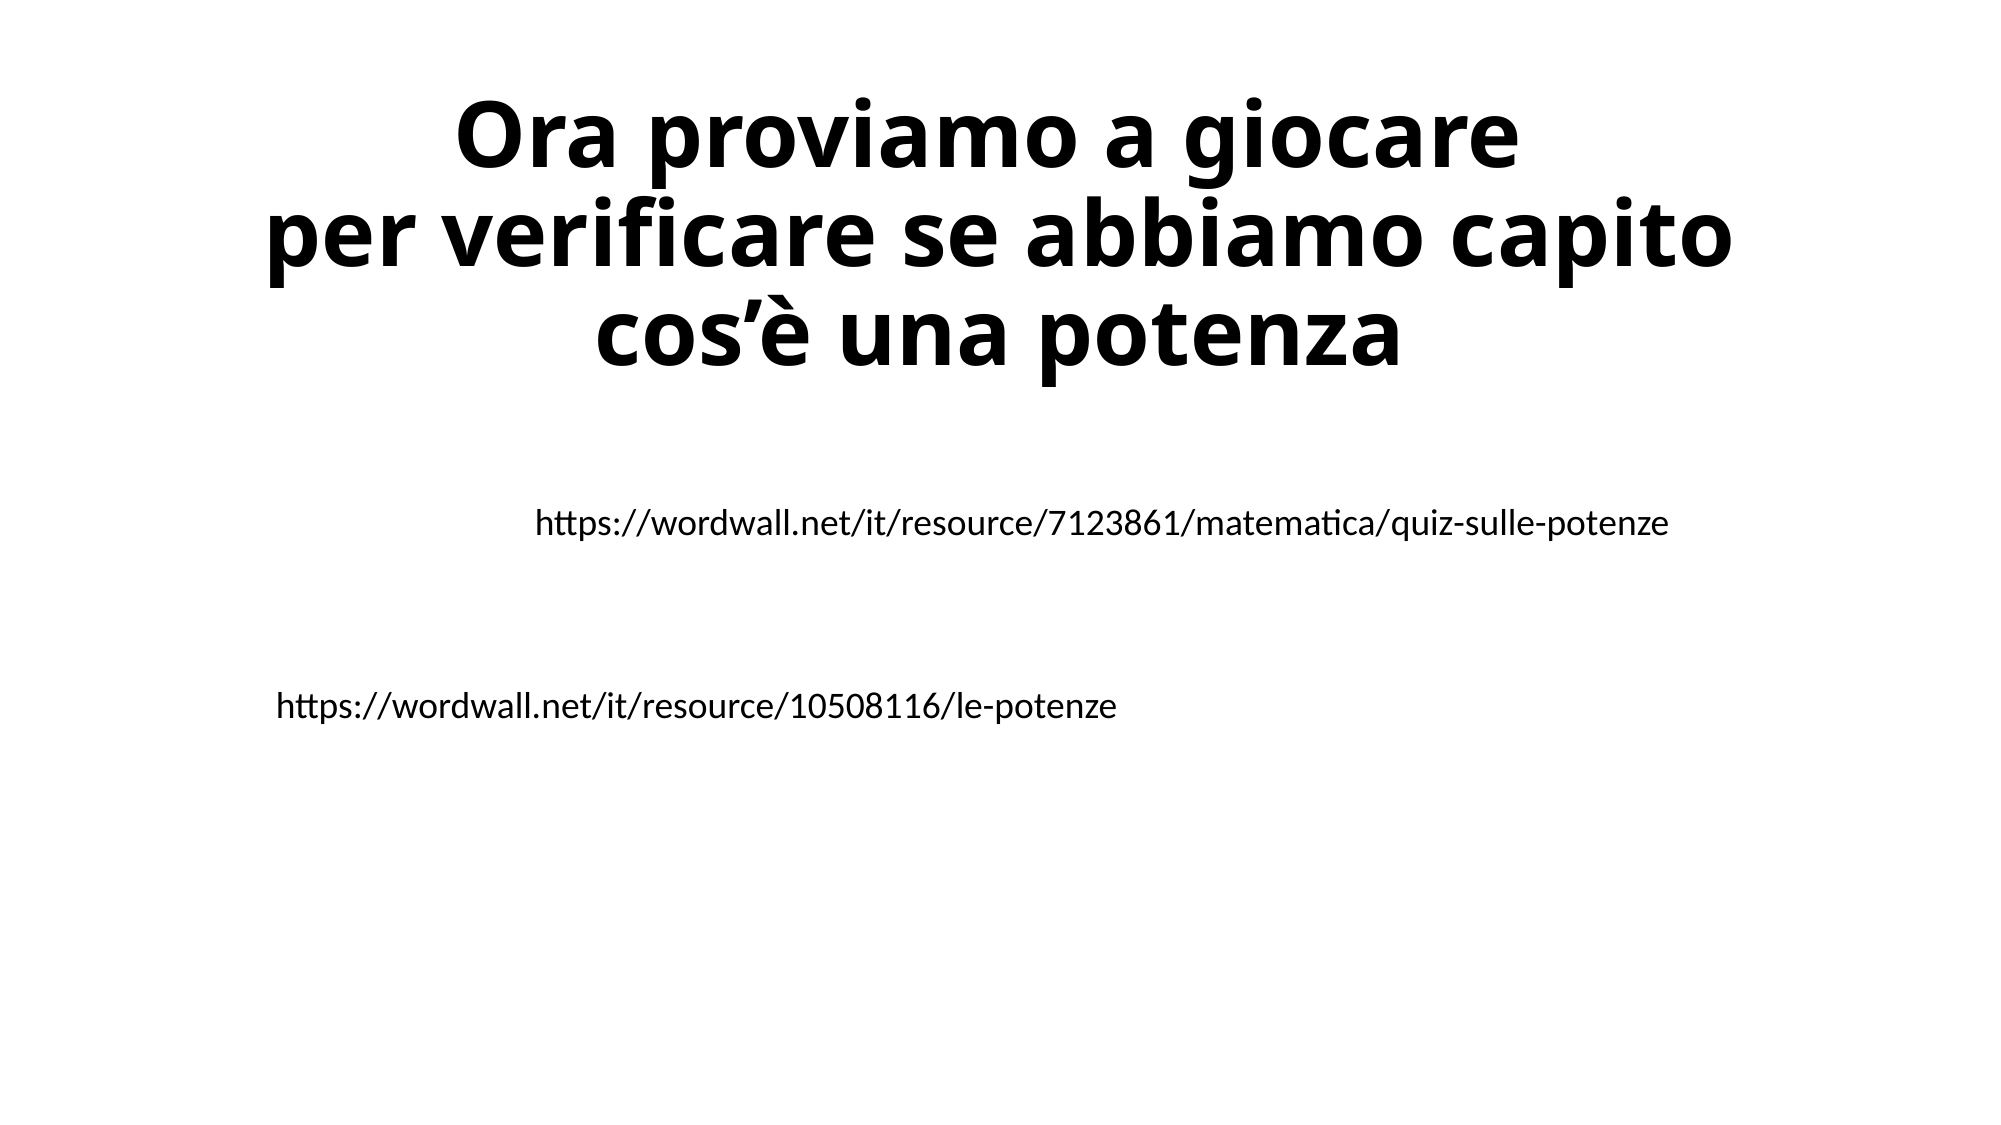

# Ora proviamo a giocare per verificare se abbiamo capito cos’è una potenza
https://wordwall.net/it/resource/7123861/matematica/quiz-sulle-potenze
https://wordwall.net/it/resource/10508116/le-potenze